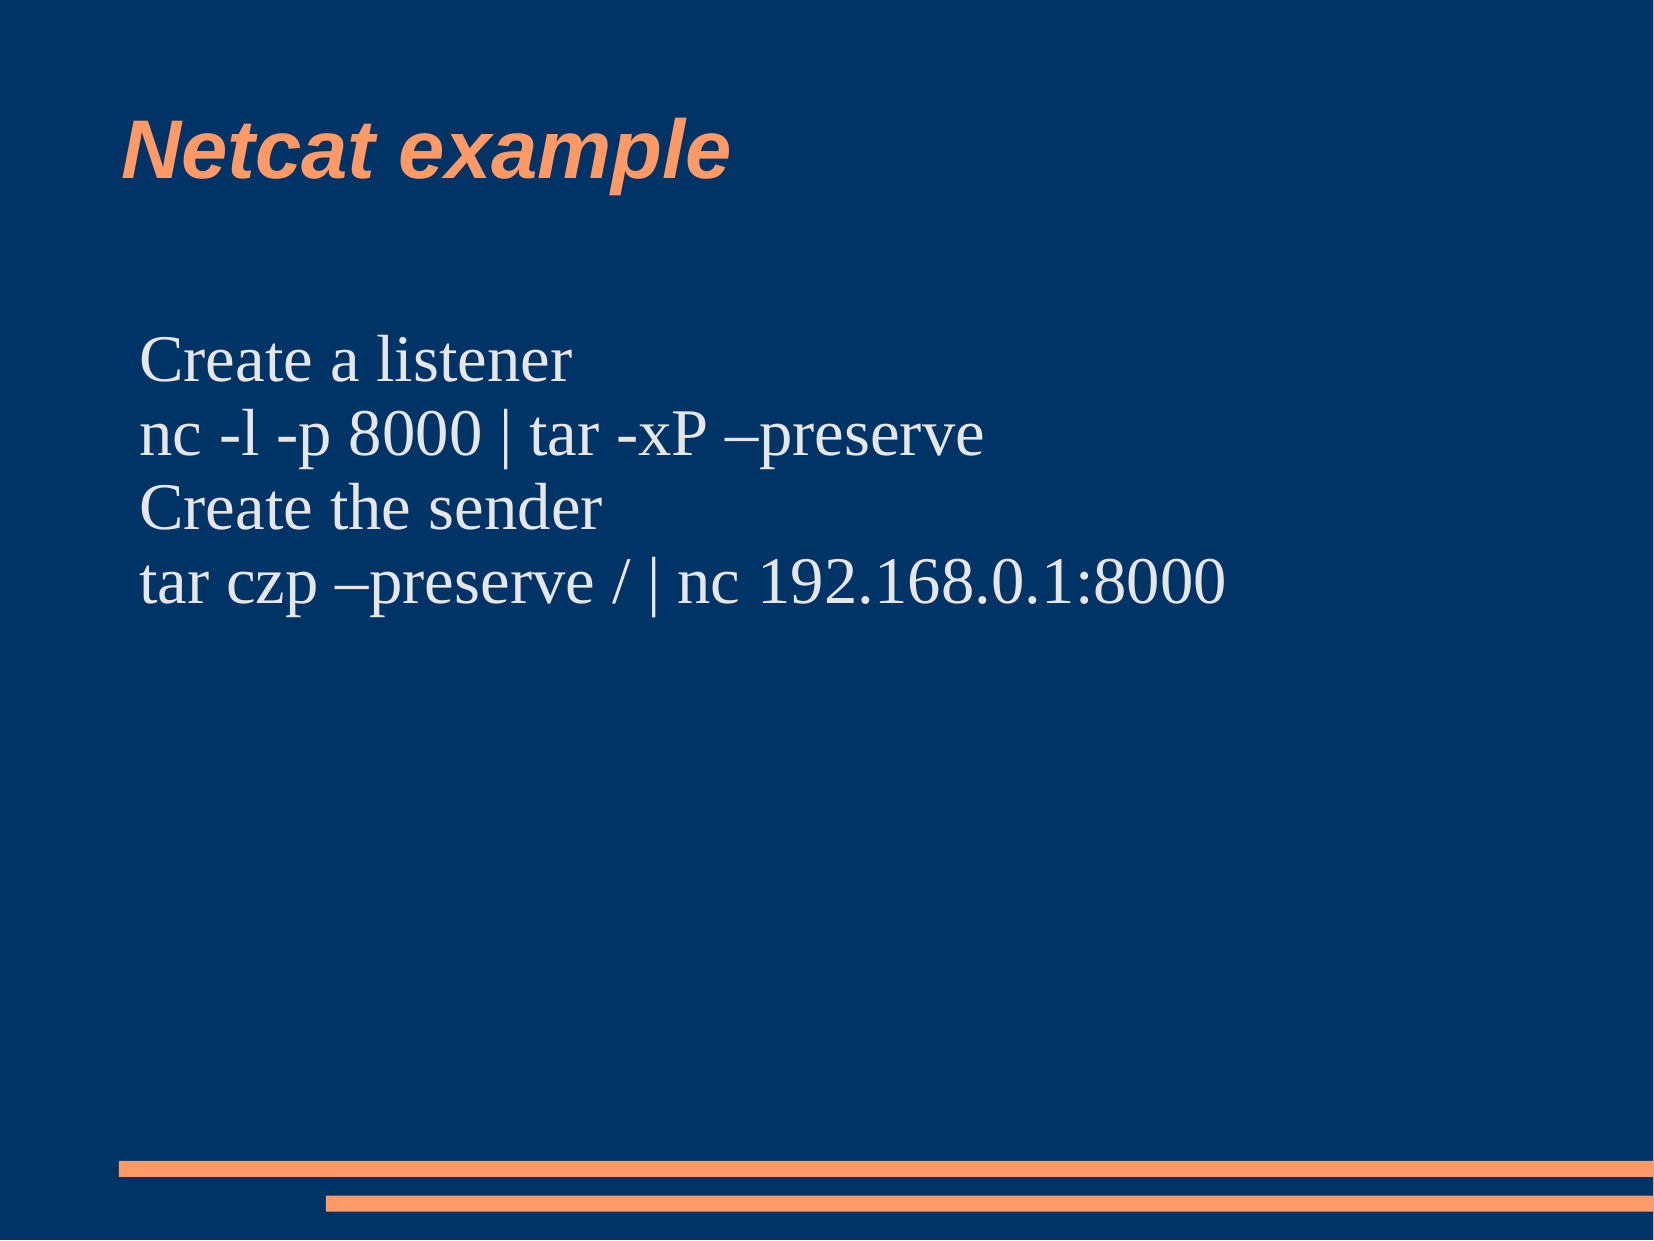

# Netcat example
Create a listener
nc -l -p 8000 | tar -xP –preserve
Create the sender
tar czp –preserve / | nc 192.168.0.1:8000